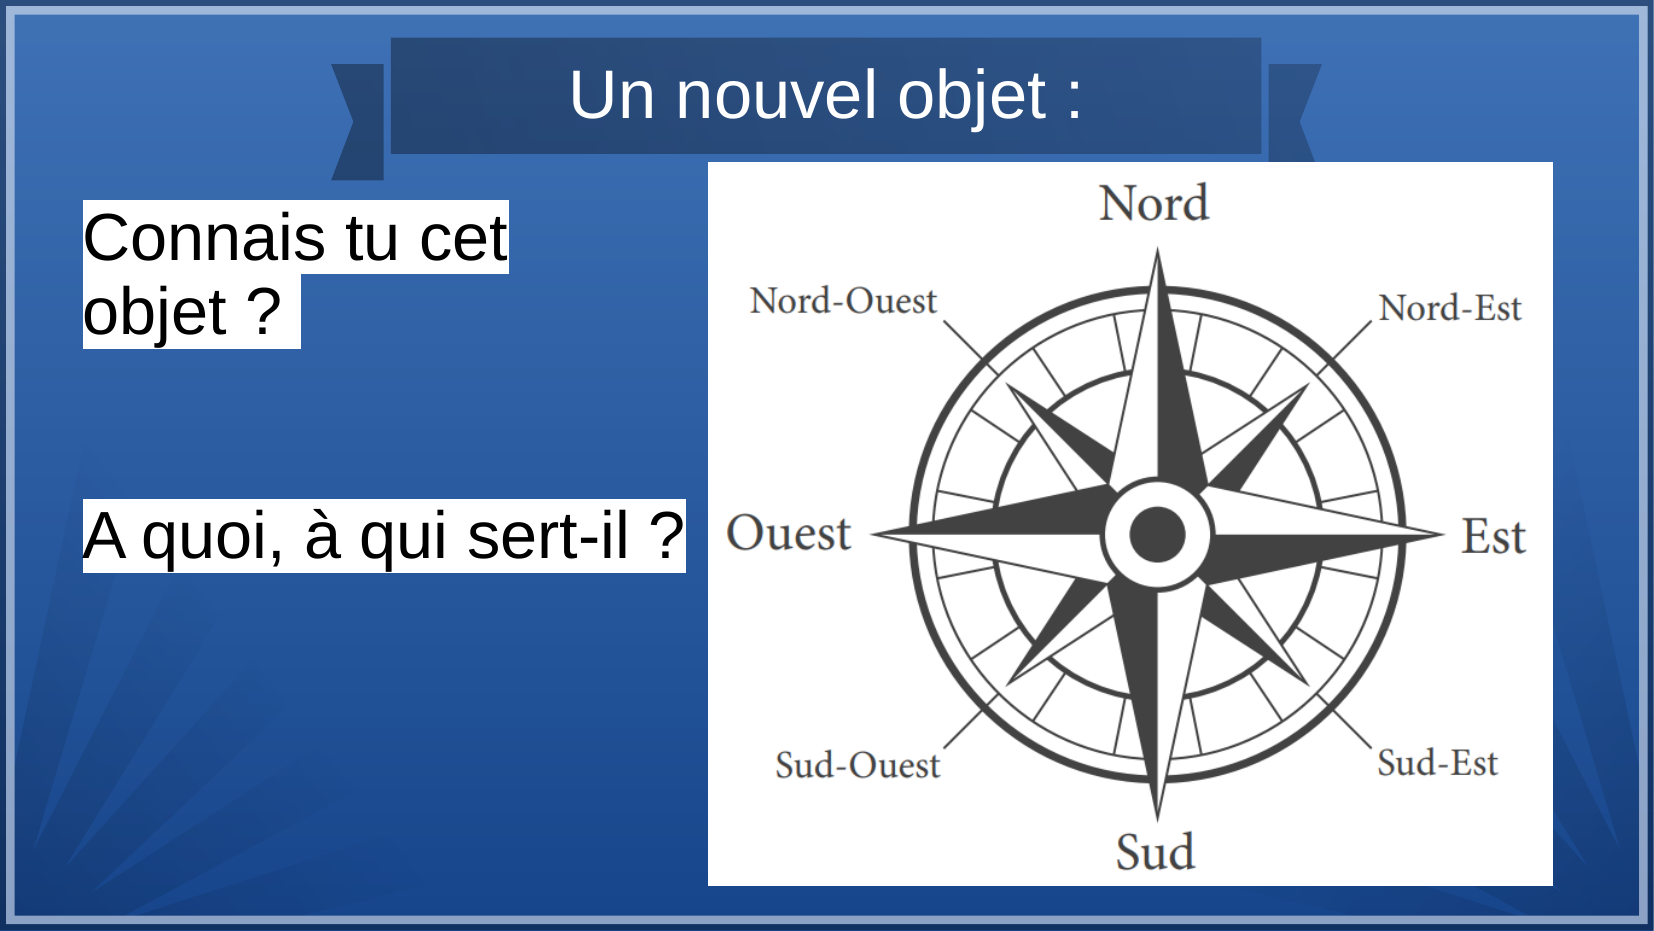

# Un nouvel objet :
Connais tu cet
objet ?
A quoi, à qui sert-il ?